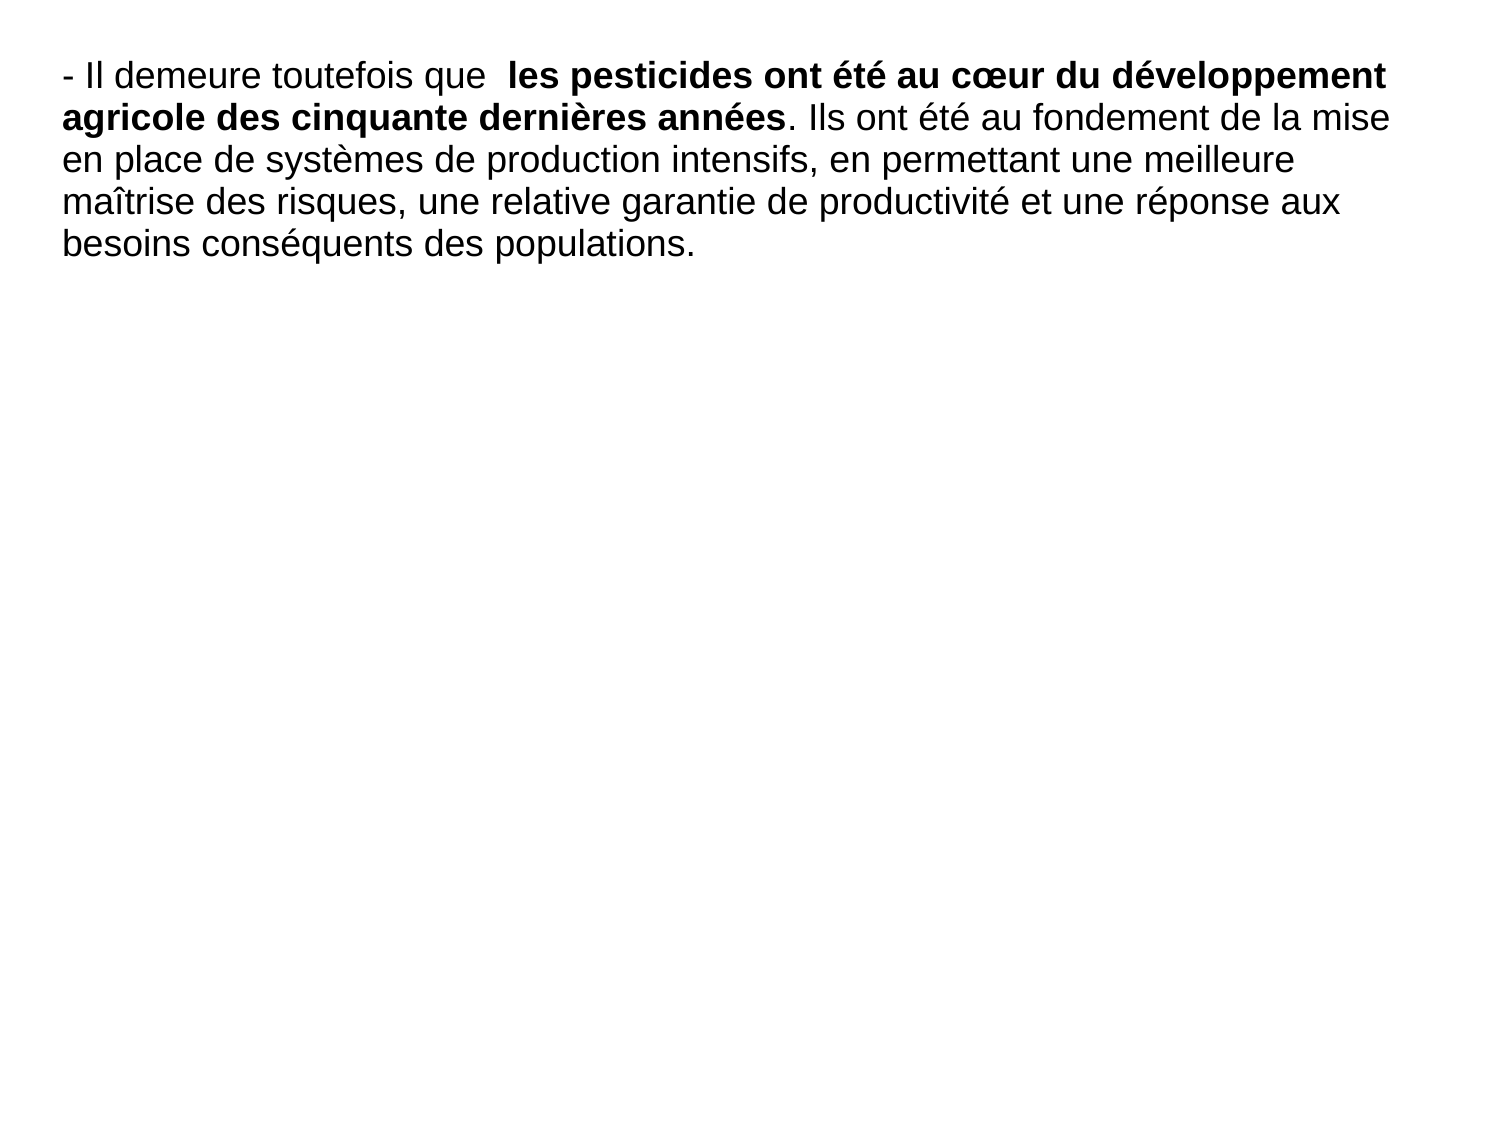

- Il demeure toutefois que les pesticides ont été au cœur du développement agricole des cinquante dernières années. Ils ont été au fondement de la mise en place de systèmes de production intensifs, en permettant une meilleure maîtrise des risques, une relative garantie de productivité et une réponse aux besoins conséquents des populations.